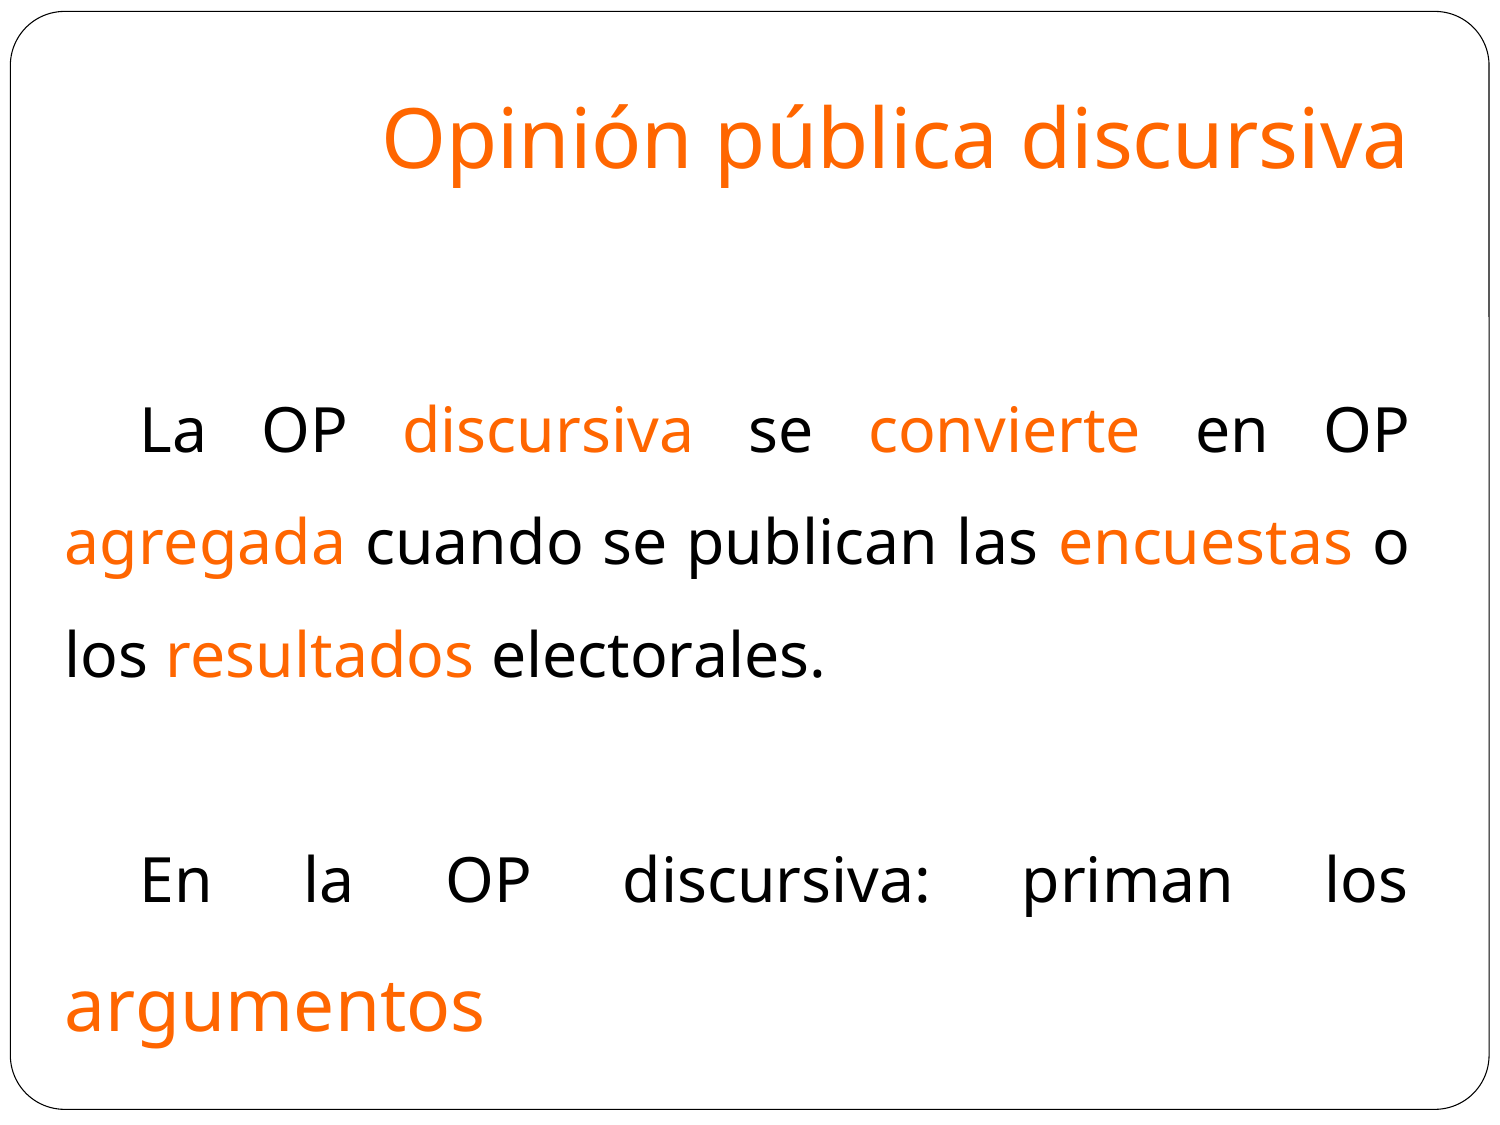

# Opinión pública discursiva
	La OP discursiva se convierte en OP agregada cuando se publican las encuestas o los resultados electorales.
	En la OP discursiva: priman los argumentos